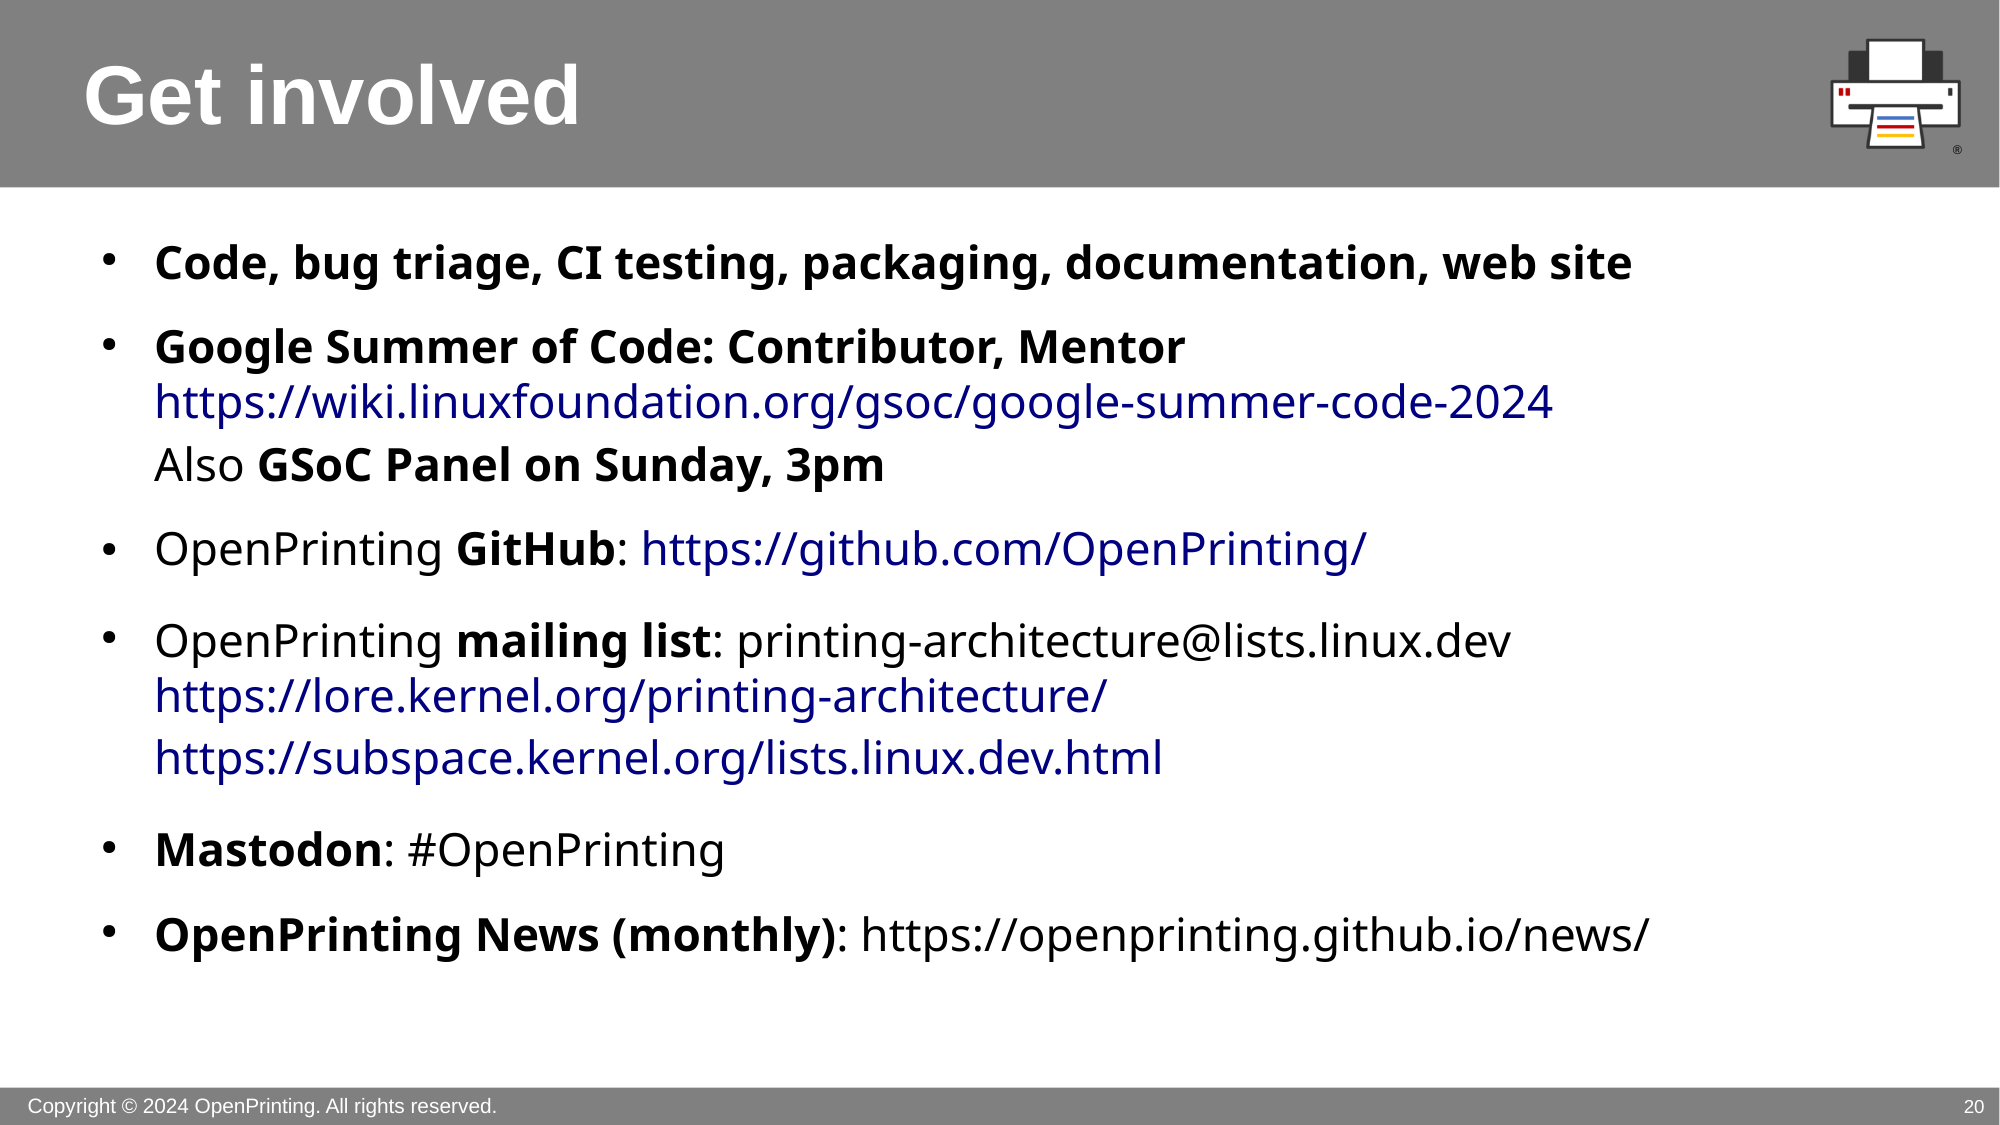

Get involved
# Code, bug triage, CI testing, packaging, documentation, web site
Google Summer of Code: Contributor, Mentor https://wiki.linuxfoundation.org/gsoc/google-summer-code-2024
Also GSoC Panel on Sunday, 3pm
OpenPrinting GitHub: https://github.com/OpenPrinting/
OpenPrinting mailing list: printing-architecture@lists.linux.dev
https://lore.kernel.org/printing-architecture/ https://subspace.kernel.org/lists.linux.dev.html
Mastodon: #OpenPrinting
OpenPrinting News (monthly): https://openprinting.github.io/news/